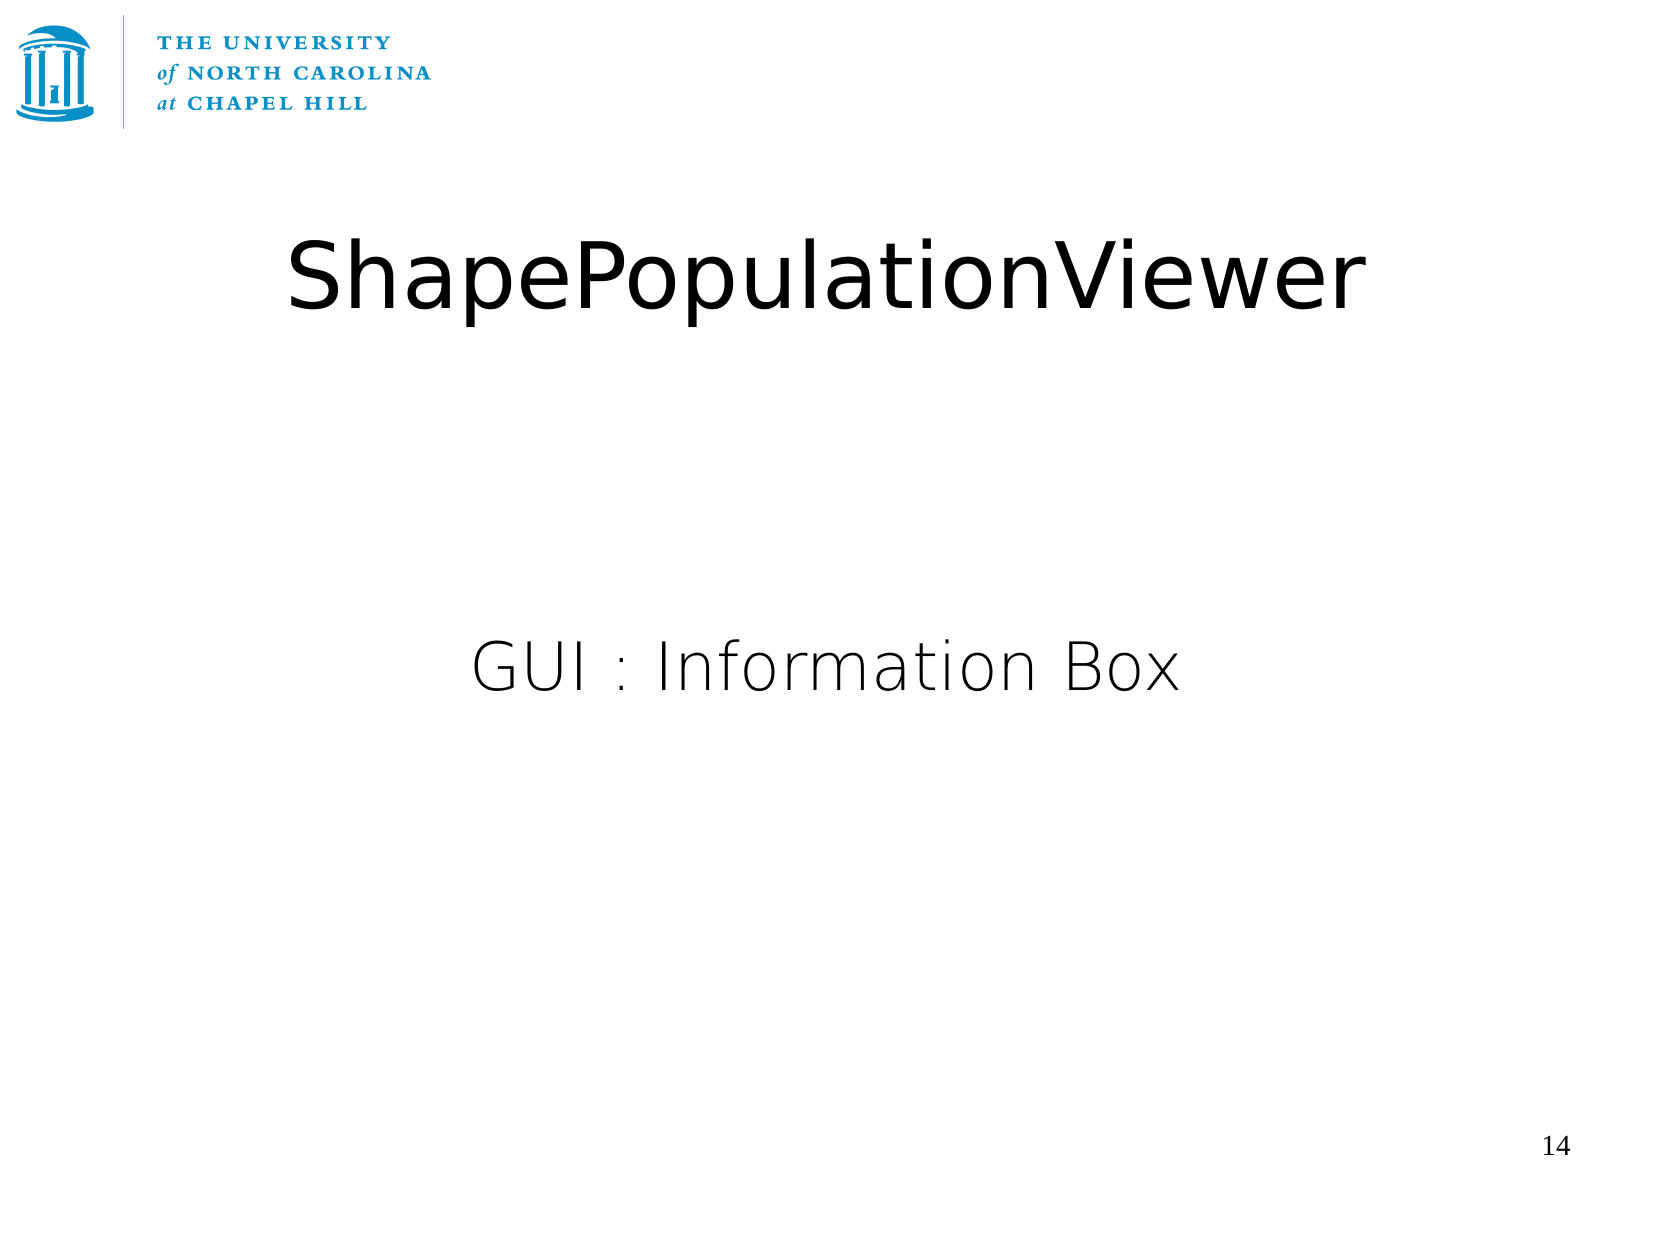

# ShapePopulationViewer
GUI : Information Box
14